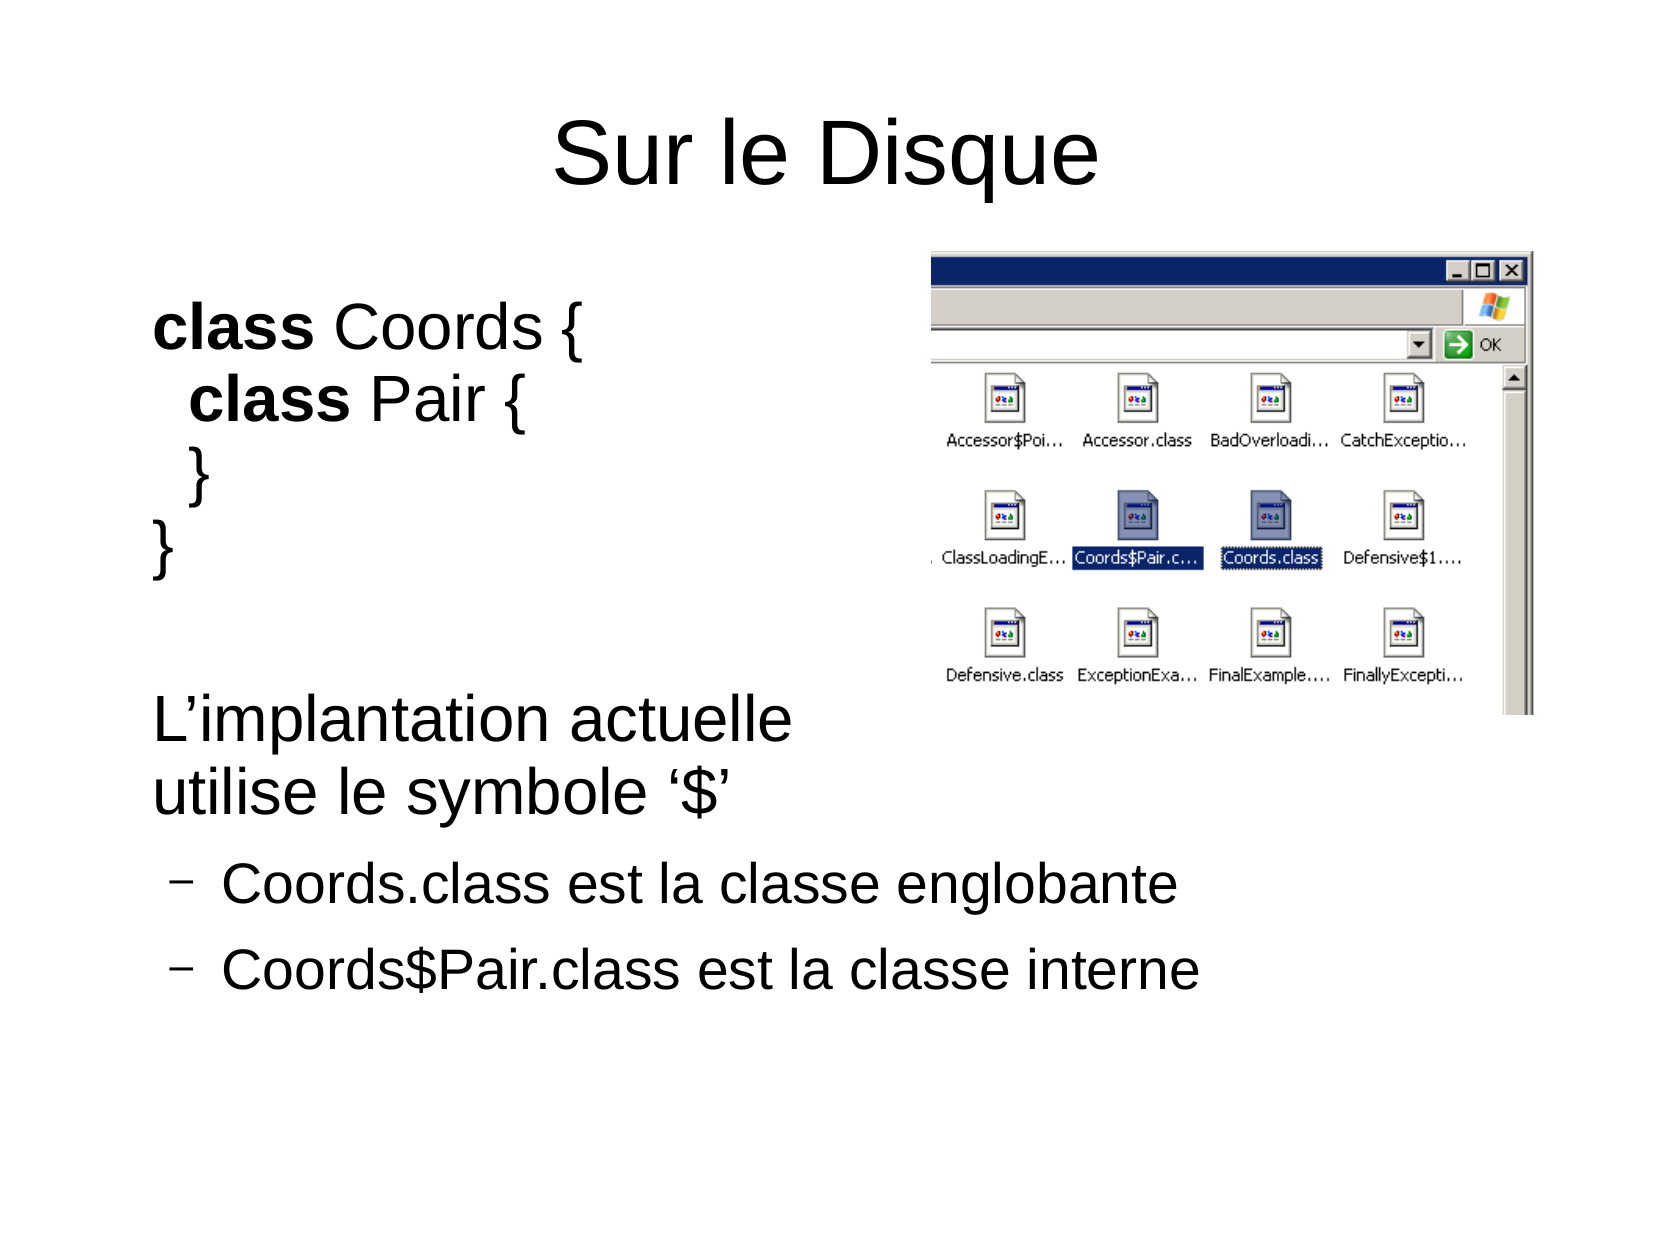

# Sur le Disque
class Coords {
 class Pair {
 }
}
L’implantation actuelle
utilise le symbole ‘$’
Coords.class est la classe englobante
Coords$Pair.class est la classe interne